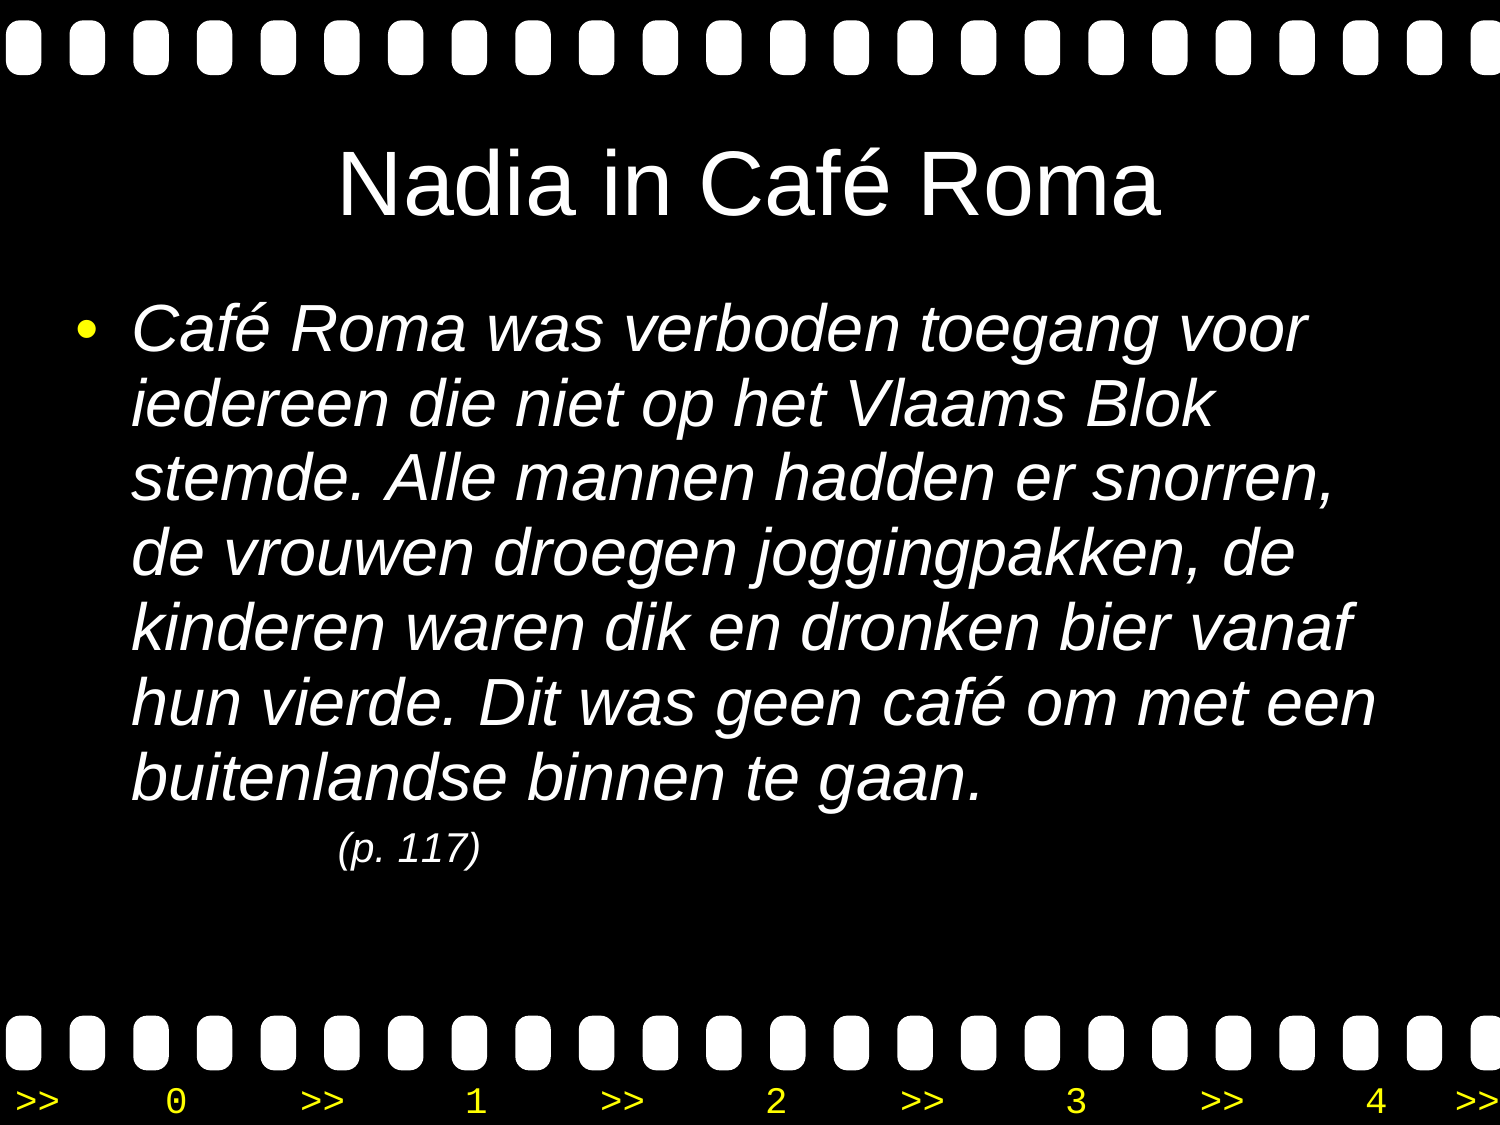

# Nadia in Café Roma
Café Roma was verboden toegang voor iedereen die niet op het Vlaams Blok stemde. Alle mannen hadden er snorren, de vrouwen droegen joggingpakken, de kinderen waren dik en dronken bier vanaf hun vierde. Dit was geen café om met een buitenlandse binnen te gaan.
(p. 117)